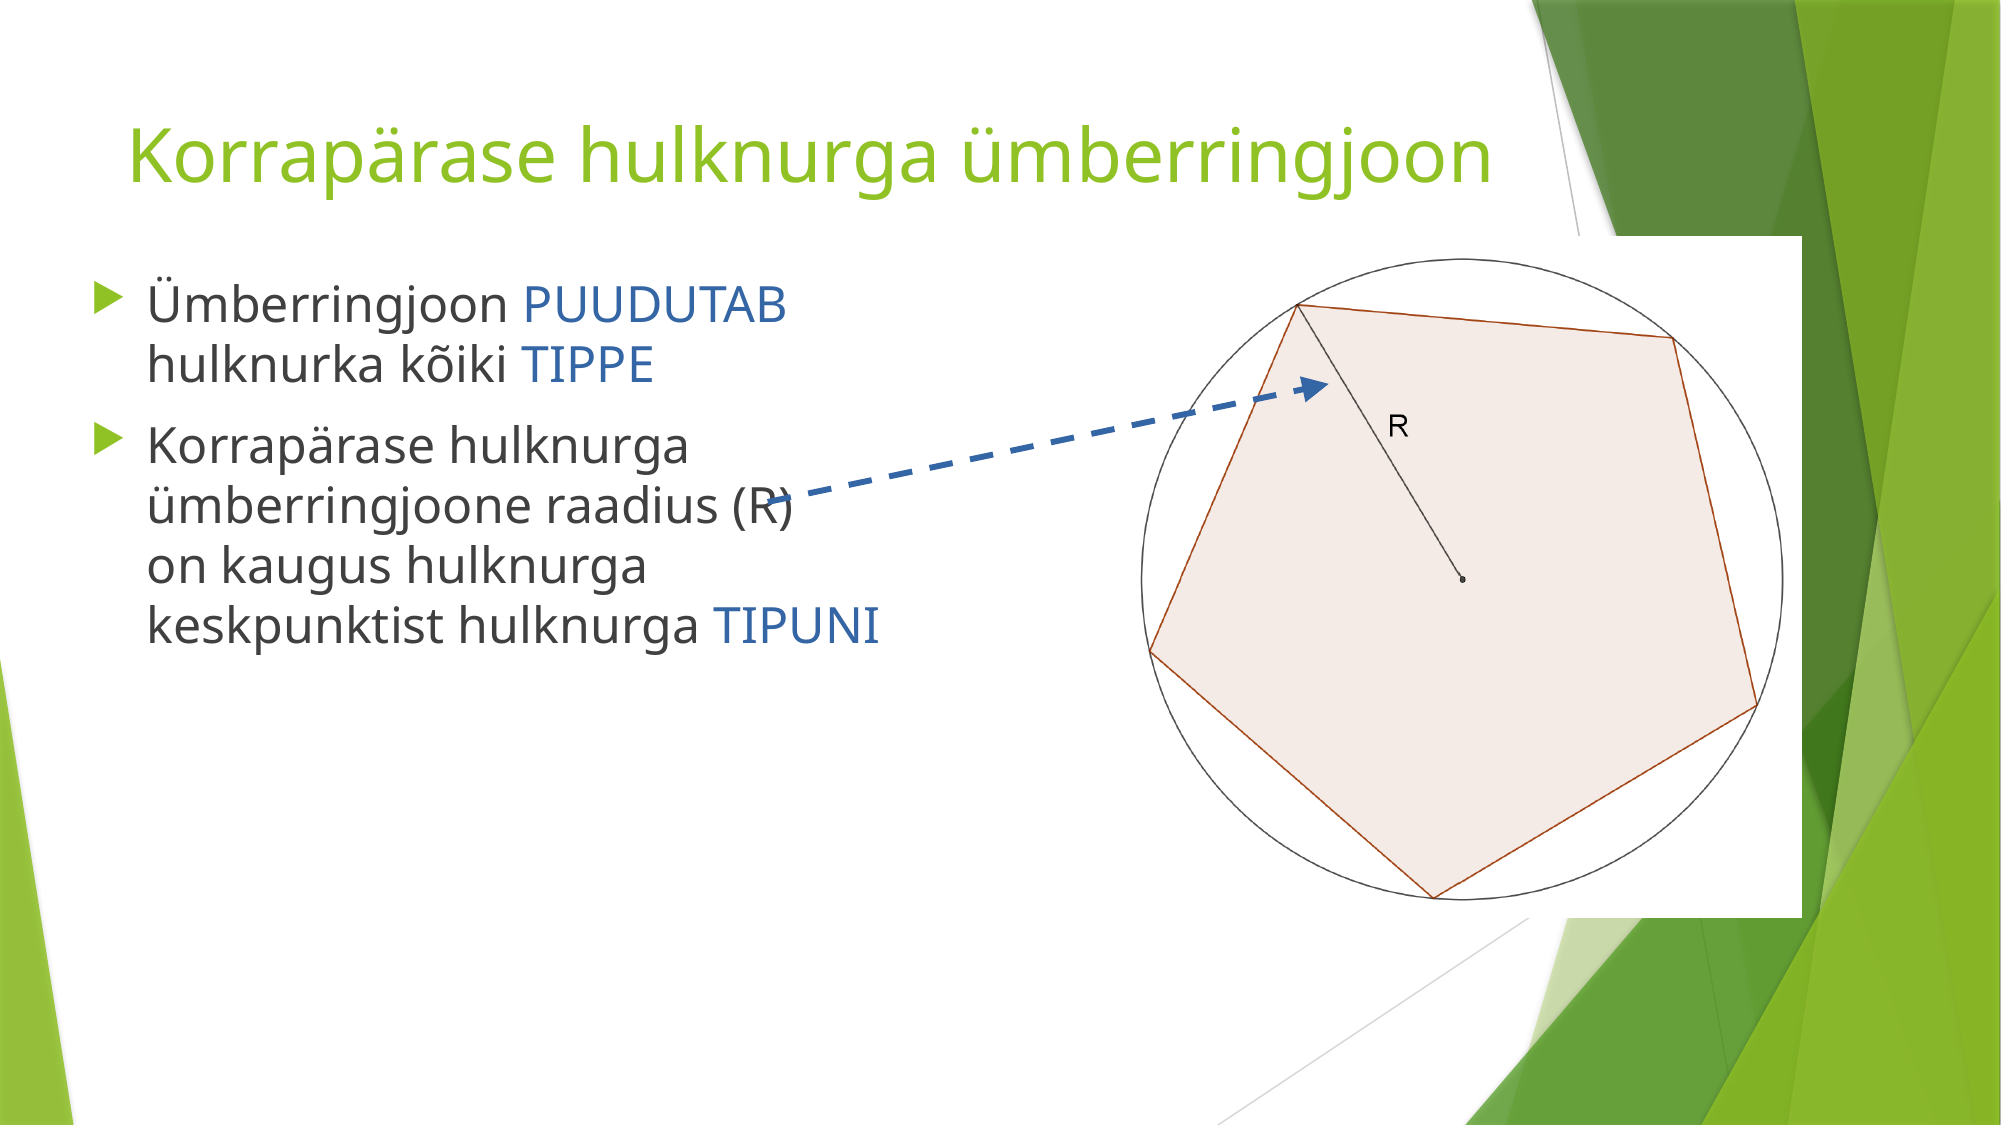

# Korrapärase hulknurga ümberringjoon
Ümberringjoon PUUDUTAB hulknurka kõiki TIPPE
Korrapärase hulknurga ümberringjoone raadius (R)
on kaugus hulknurga keskpunktist hulknurga TIPUNI